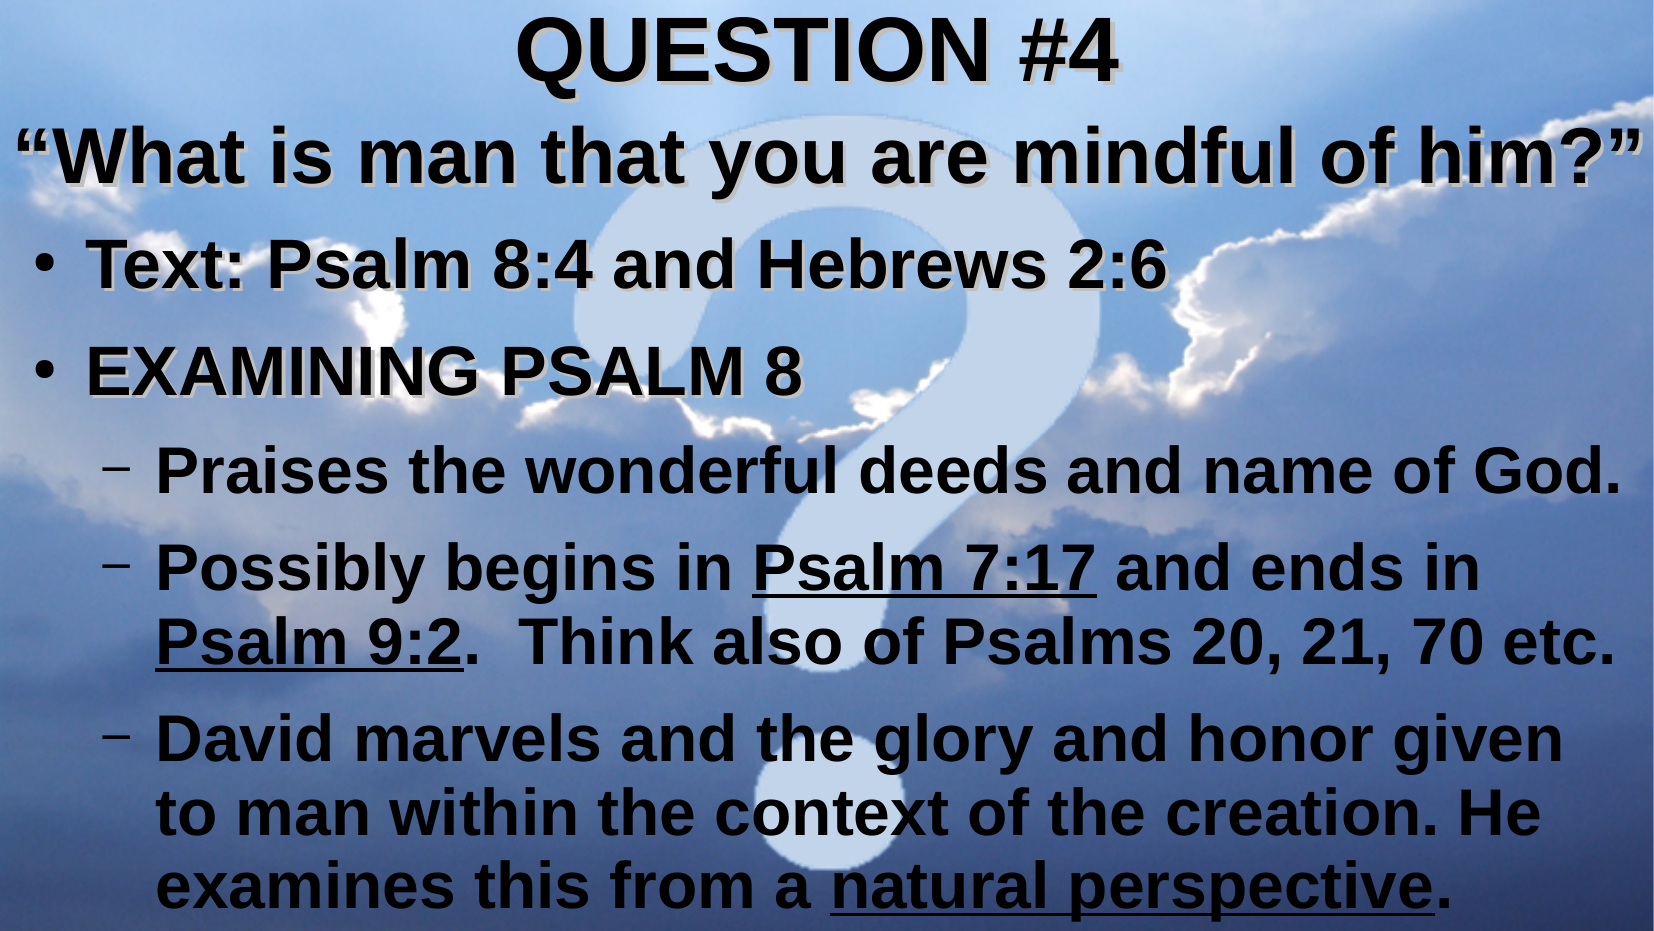

# QUESTION #4 “What is man that you are mindful of him?”
Text: Psalm 8:4 and Hebrews 2:6
EXAMINING PSALM 8
Praises the wonderful deeds and name of God.
Possibly begins in Psalm 7:17 and ends in Psalm 9:2. Think also of Psalms 20, 21, 70 etc.
David marvels and the glory and honor given to man within the context of the creation. He examines this from a natural perspective.